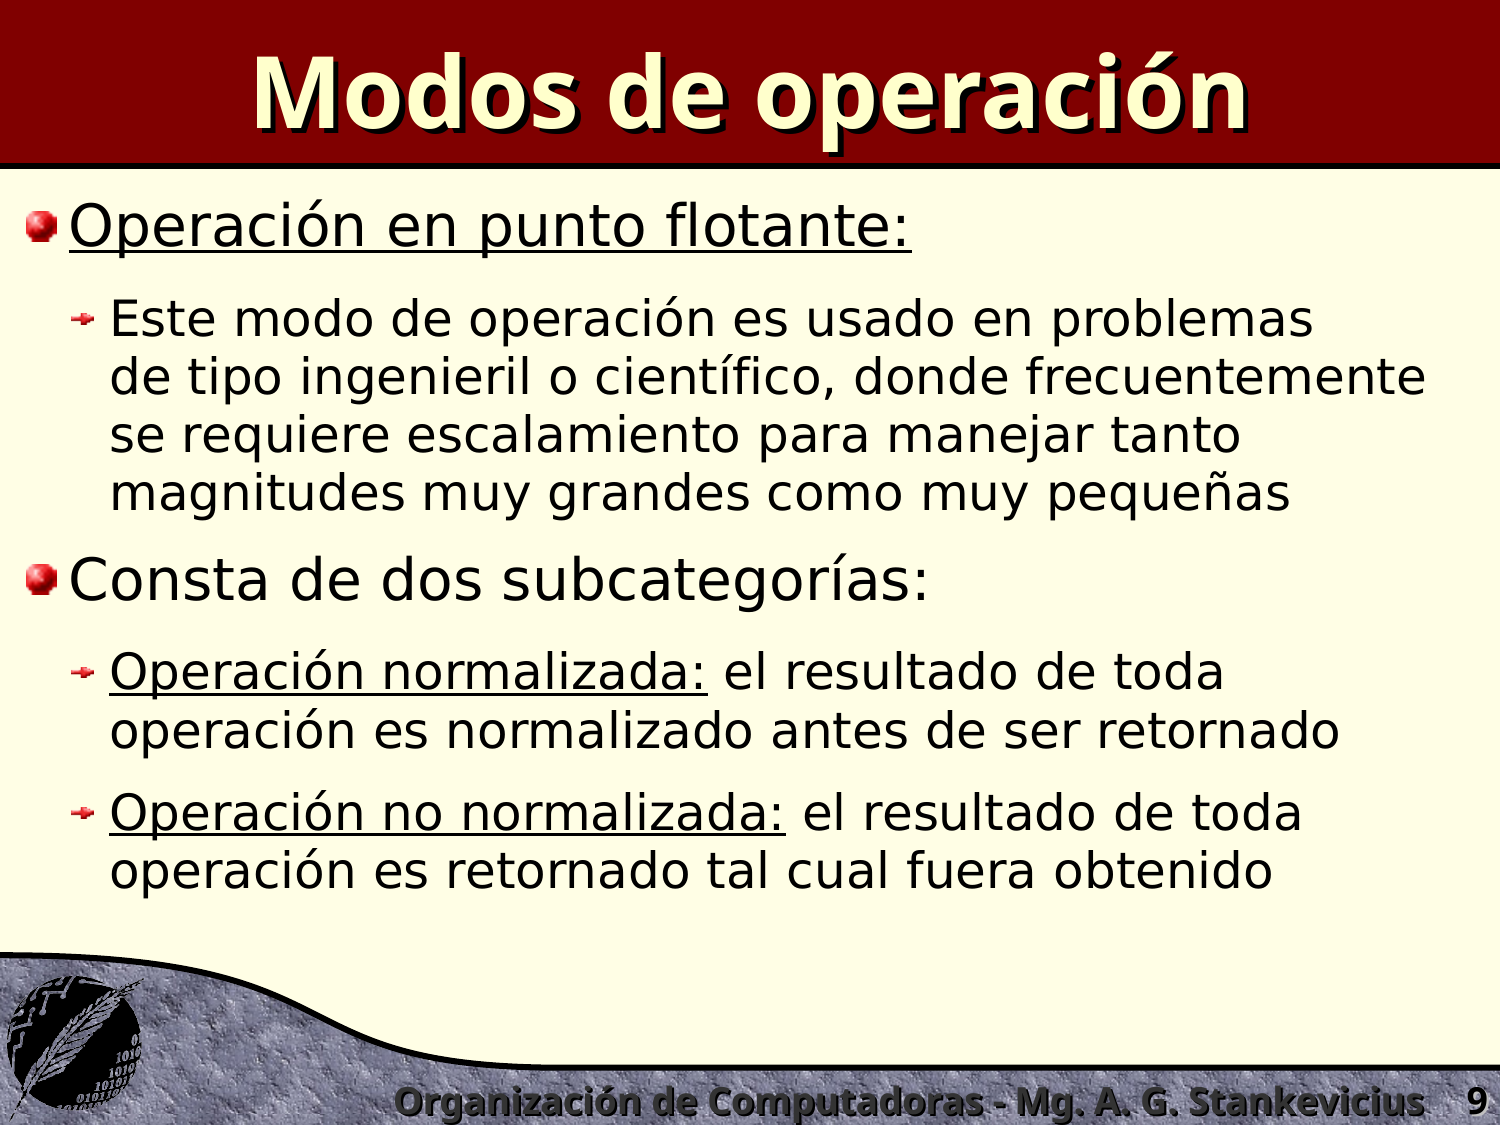

# Modos de operación
Operación en punto flotante:
Este modo de operación es usado en problemas
de tipo ingenieril o científico, donde frecuentemente se requiere escalamiento para manejar tanto magnitudes muy grandes como muy pequeñas
Consta de dos subcategorías:
Operación normalizada: el resultado de toda operación es normalizado antes de ser retornado
Operación no normalizada: el resultado de toda operación es retornado tal cual fuera obtenido
9